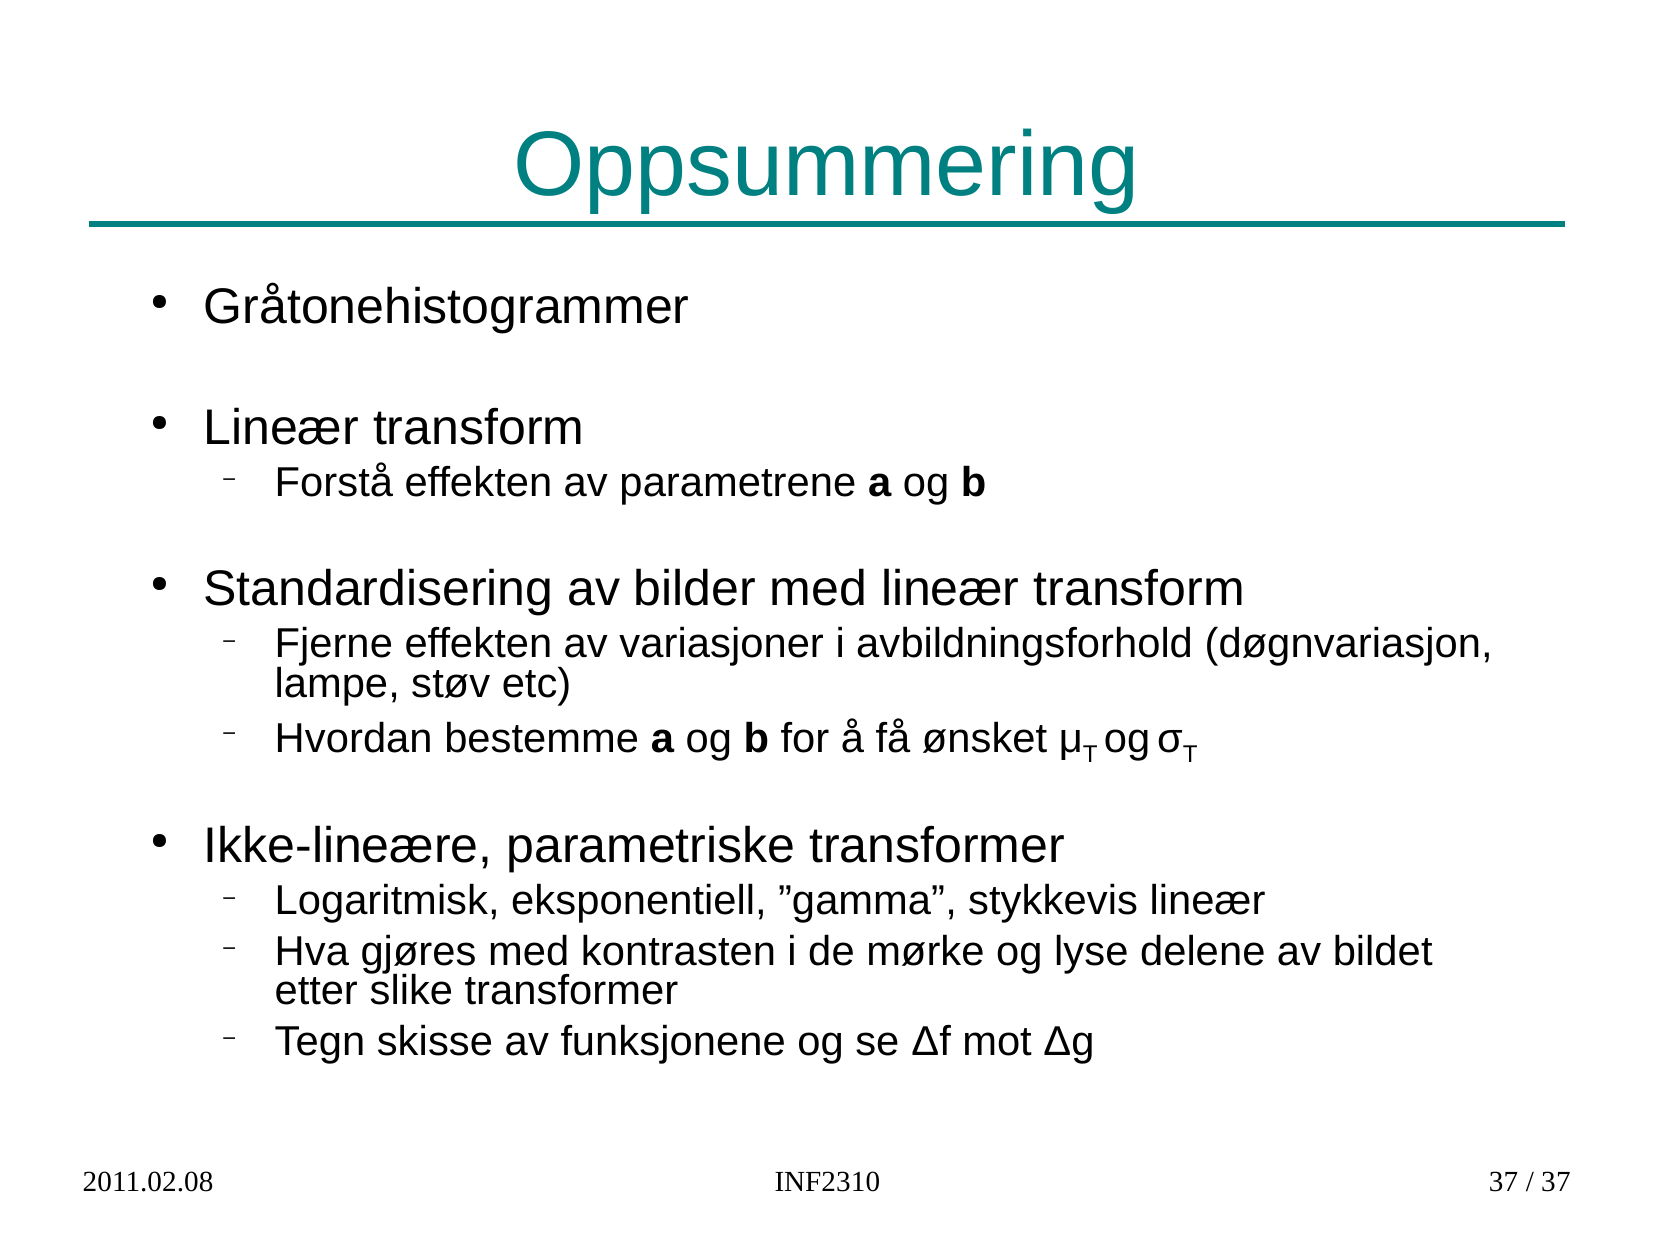

# Oppsummering
Gråtonehistogrammer
Lineær transform
Forstå effekten av parametrene a og b
Standardisering av bilder med lineær transform
Fjerne effekten av variasjoner i avbildningsforhold (døgnvariasjon, lampe, støv etc)
Hvordan bestemme a og b for å få ønsket μT og σT
Ikke-lineære, parametriske transformer
Logaritmisk, eksponentiell, ”gamma”, stykkevis lineær
Hva gjøres med kontrasten i de mørke og lyse delene av bildet etter slike transformer
Tegn skisse av funksjonene og se Δf mot Δg
2011.02.08
INF2310
37